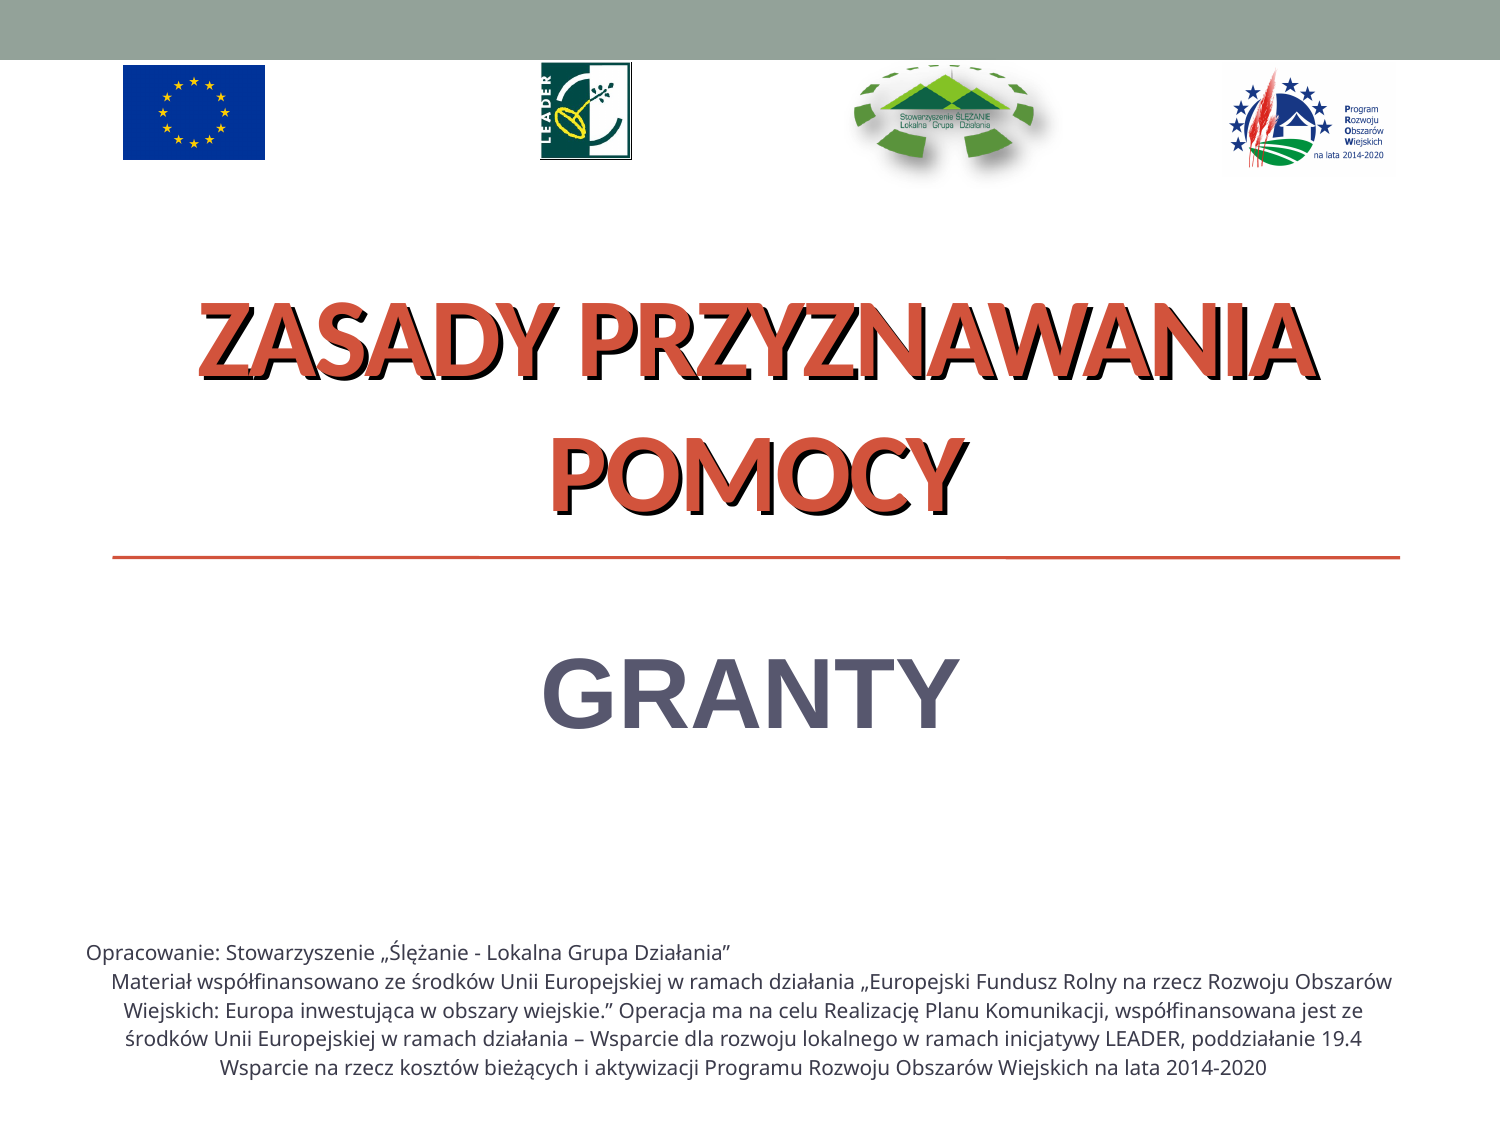

# Zasady przyznawania pomocy
GRANTY
Opracowanie: Stowarzyszenie „Ślężanie - Lokalna Grupa Działania” Materiał współfinansowano ze środków Unii Europejskiej w ramach działania „Europejski Fundusz Rolny na rzecz Rozwoju Obszarów Wiejskich: Europa inwestująca w obszary wiejskie.” Operacja ma na celu Realizację Planu Komunikacji, współfinansowana jest ze środków Unii Europejskiej w ramach działania – Wsparcie dla rozwoju lokalnego w ramach inicjatywy LEADER, poddziałanie 19.4 Wsparcie na rzecz kosztów bieżących i aktywizacji Programu Rozwoju Obszarów Wiejskich na lata 2014-2020